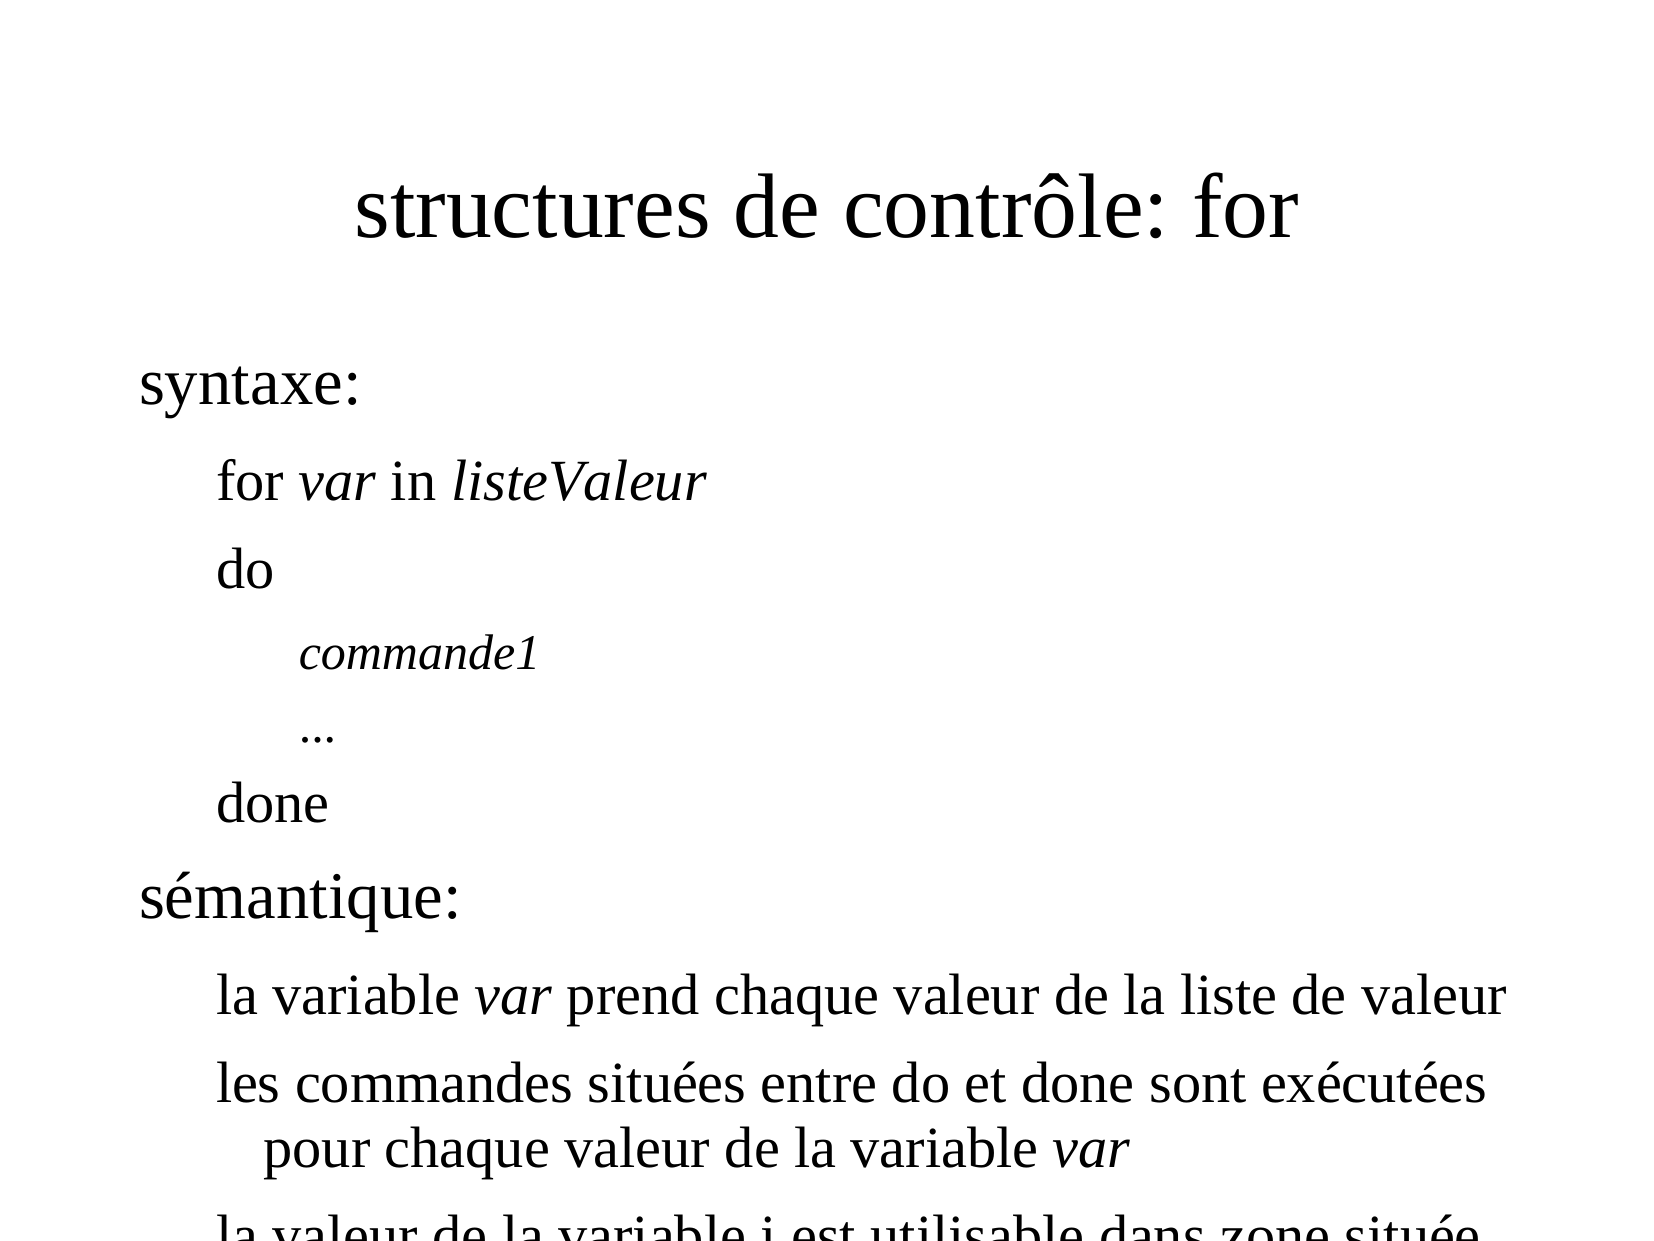

# structures de contrôle: for
syntaxe:
for var in listeValeur
do
commande1
...
done
sémantique:
la variable var prend chaque valeur de la liste de valeur
les commandes situées entre do et done sont exécutées pour chaque valeur de la variable var
la valeur de la variable i est utilisable dans zone située entre do et done.